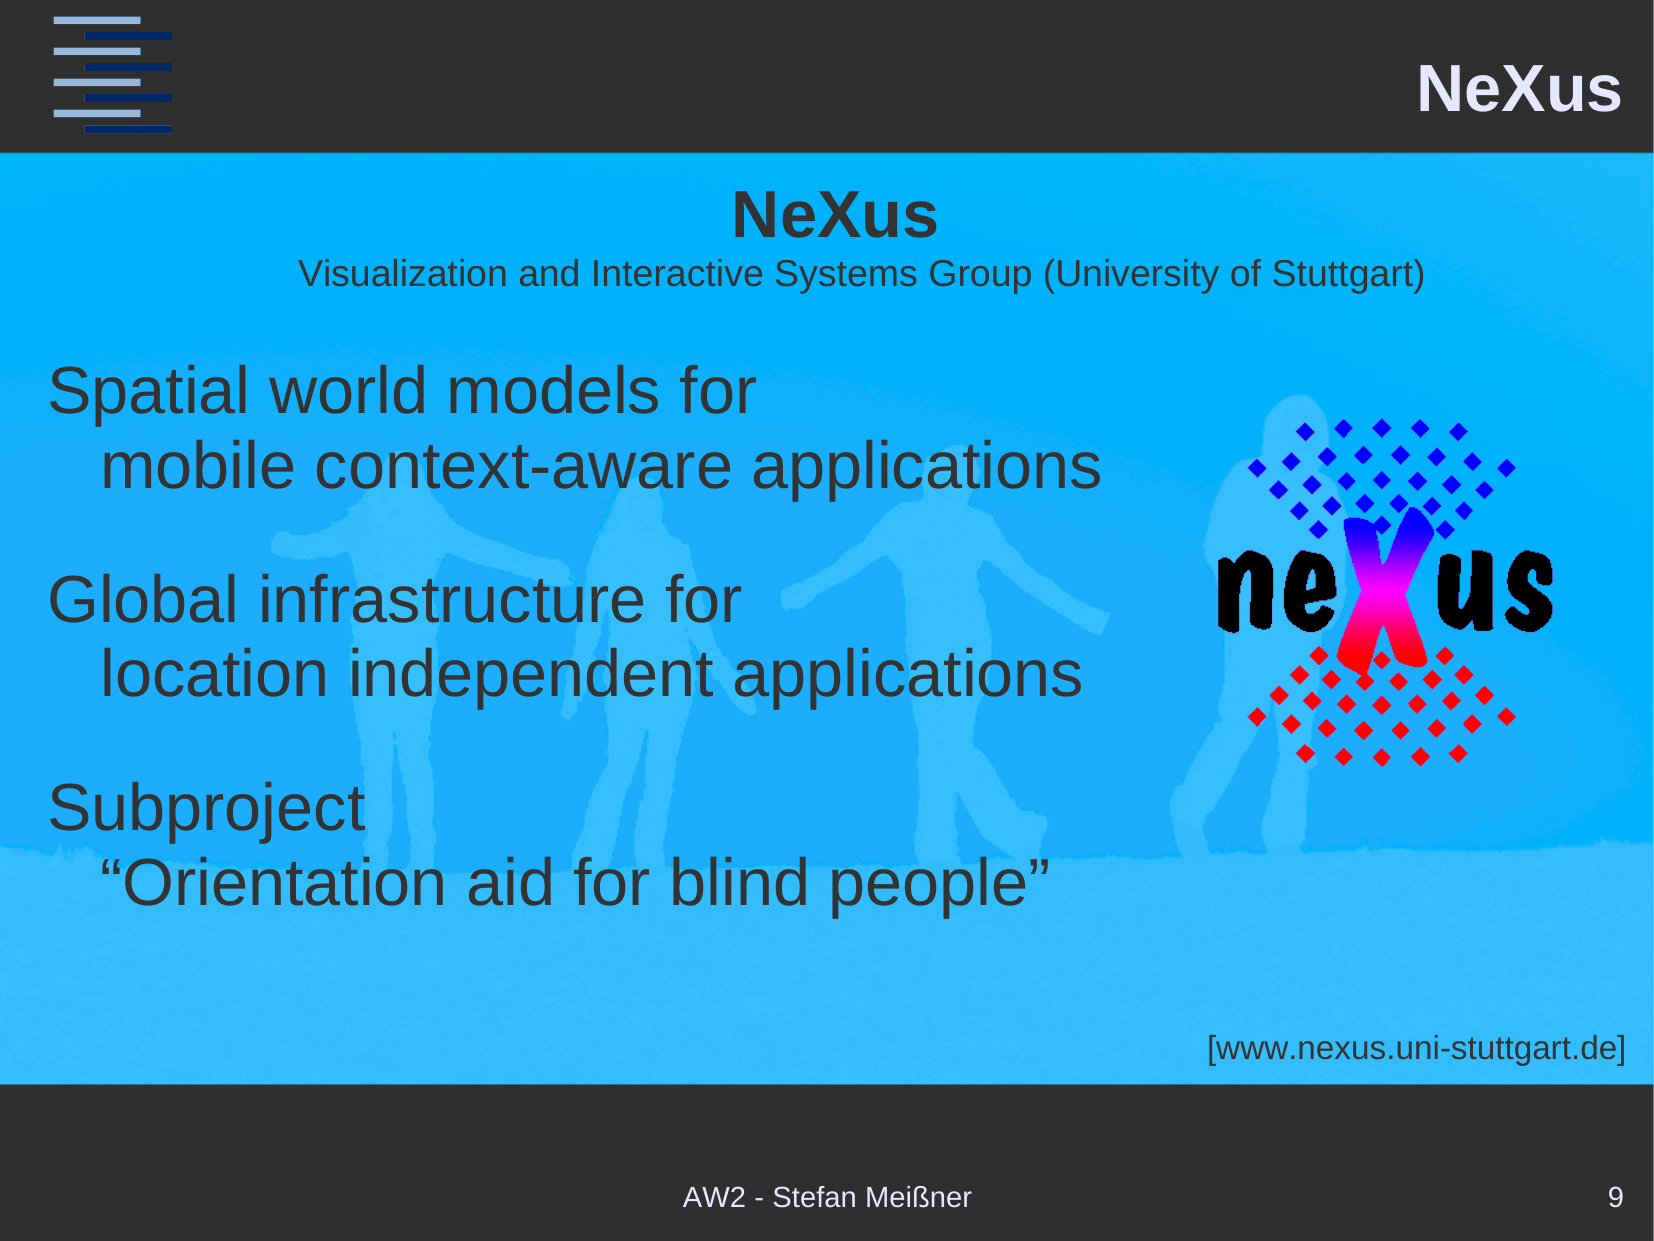

# NeXus
NeXus
Visualization and Interactive Systems Group (University of Stuttgart)
Spatial world models for
mobile context-aware applications
Global infrastructure for
location independent applications
Subproject
“Orientation aid for blind people”
[www.nexus.uni-stuttgart.de]
AW2 - Stefan Meißner
9